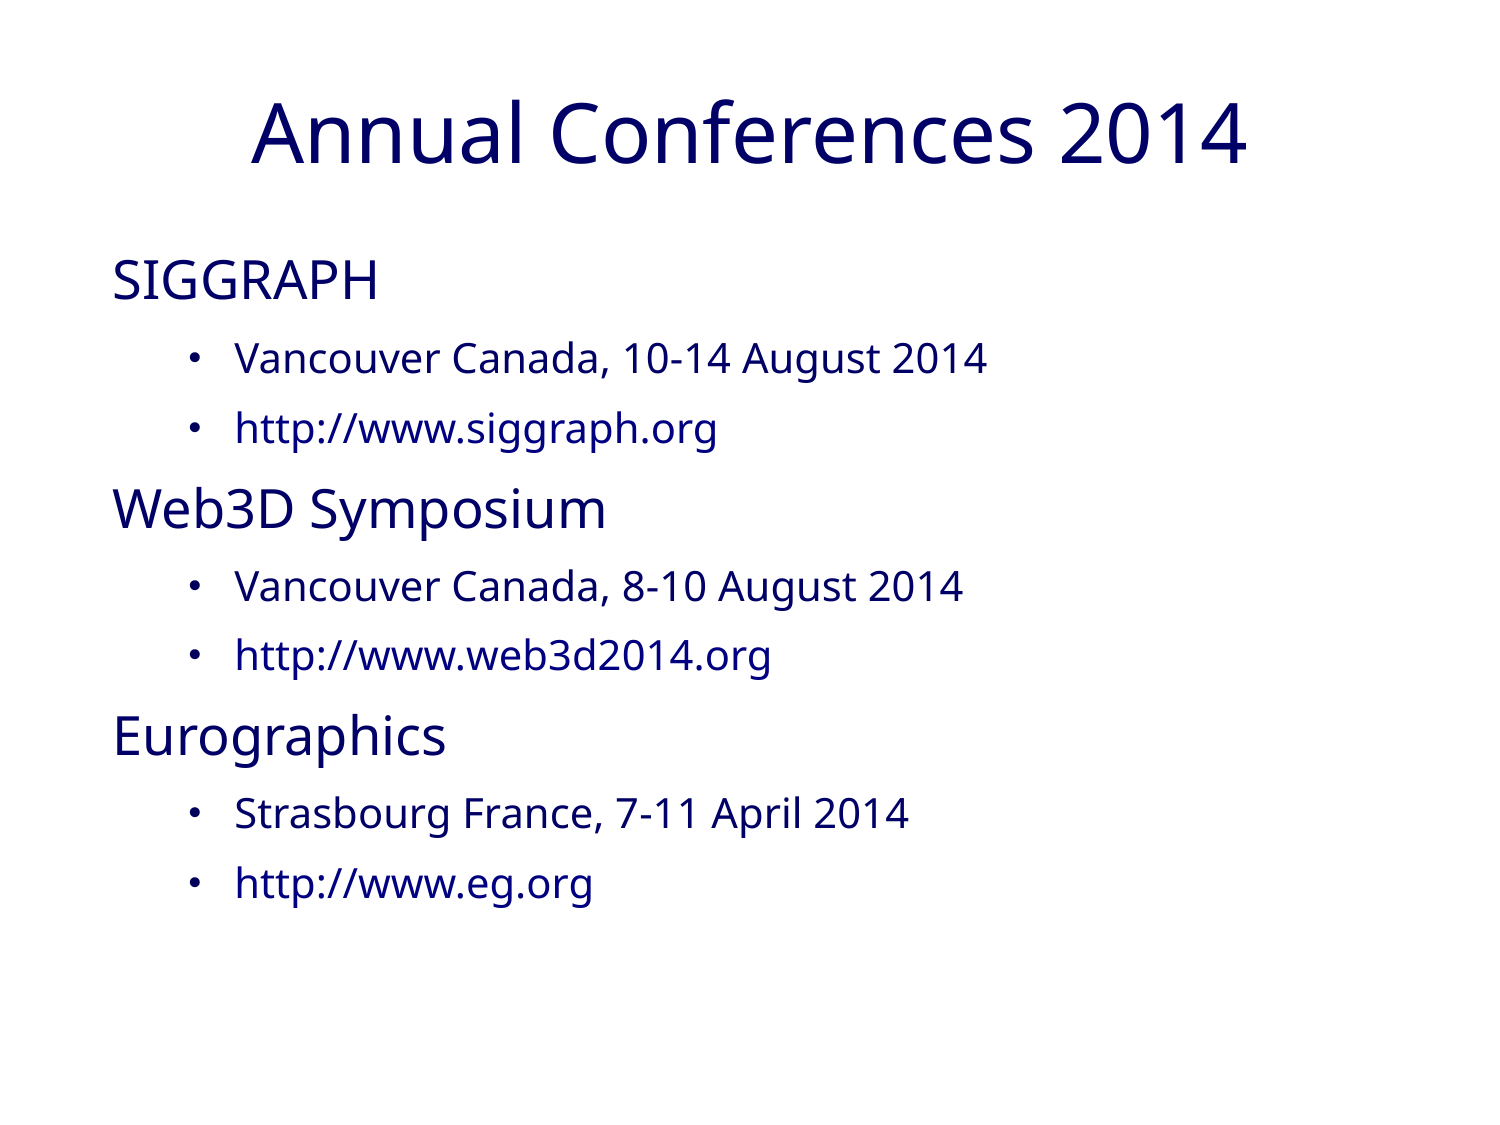

# Annual Conferences 2014
SIGGRAPH
Vancouver Canada, 10-14 August 2014
http://www.siggraph.org
Web3D Symposium
Vancouver Canada, 8-10 August 2014
http://www.web3d2014.org
Eurographics
Strasbourg France, 7-11 April 2014
http://www.eg.org